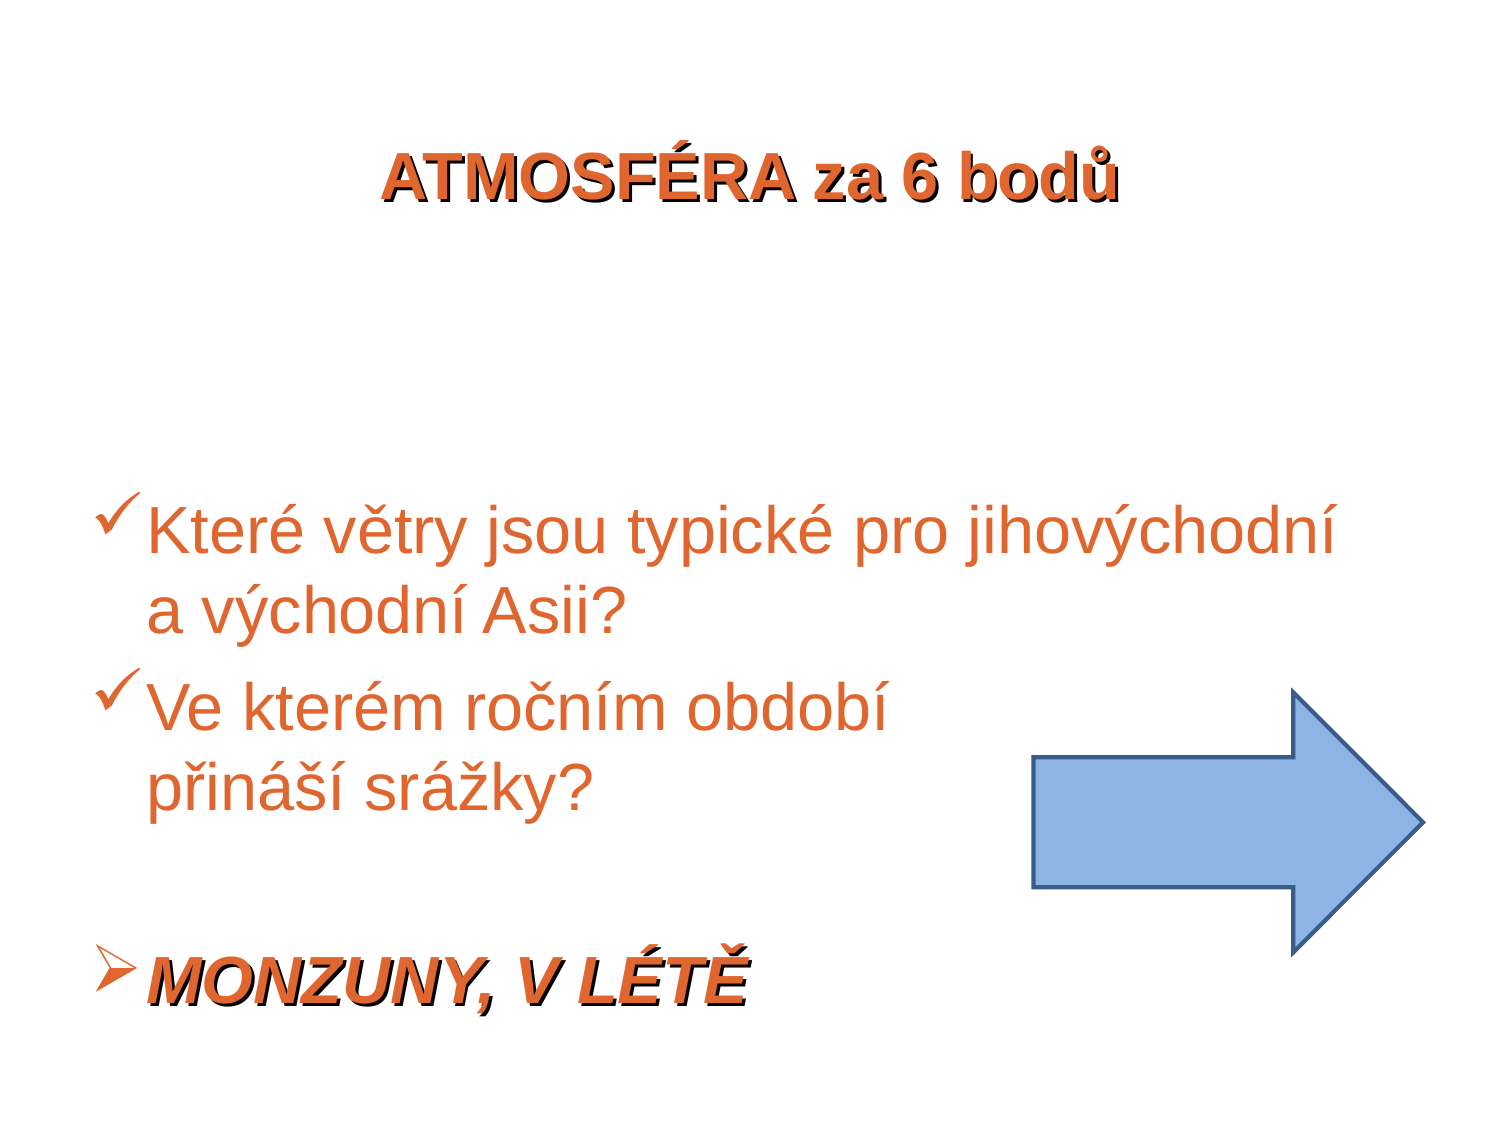

# ATMOSFÉRA za 6 bodů
Které větry jsou typické pro jihovýchodní
a východní Asii?
Ve kterém ročním období
přináší srážky?
MONZUNY, V LÉTĚ